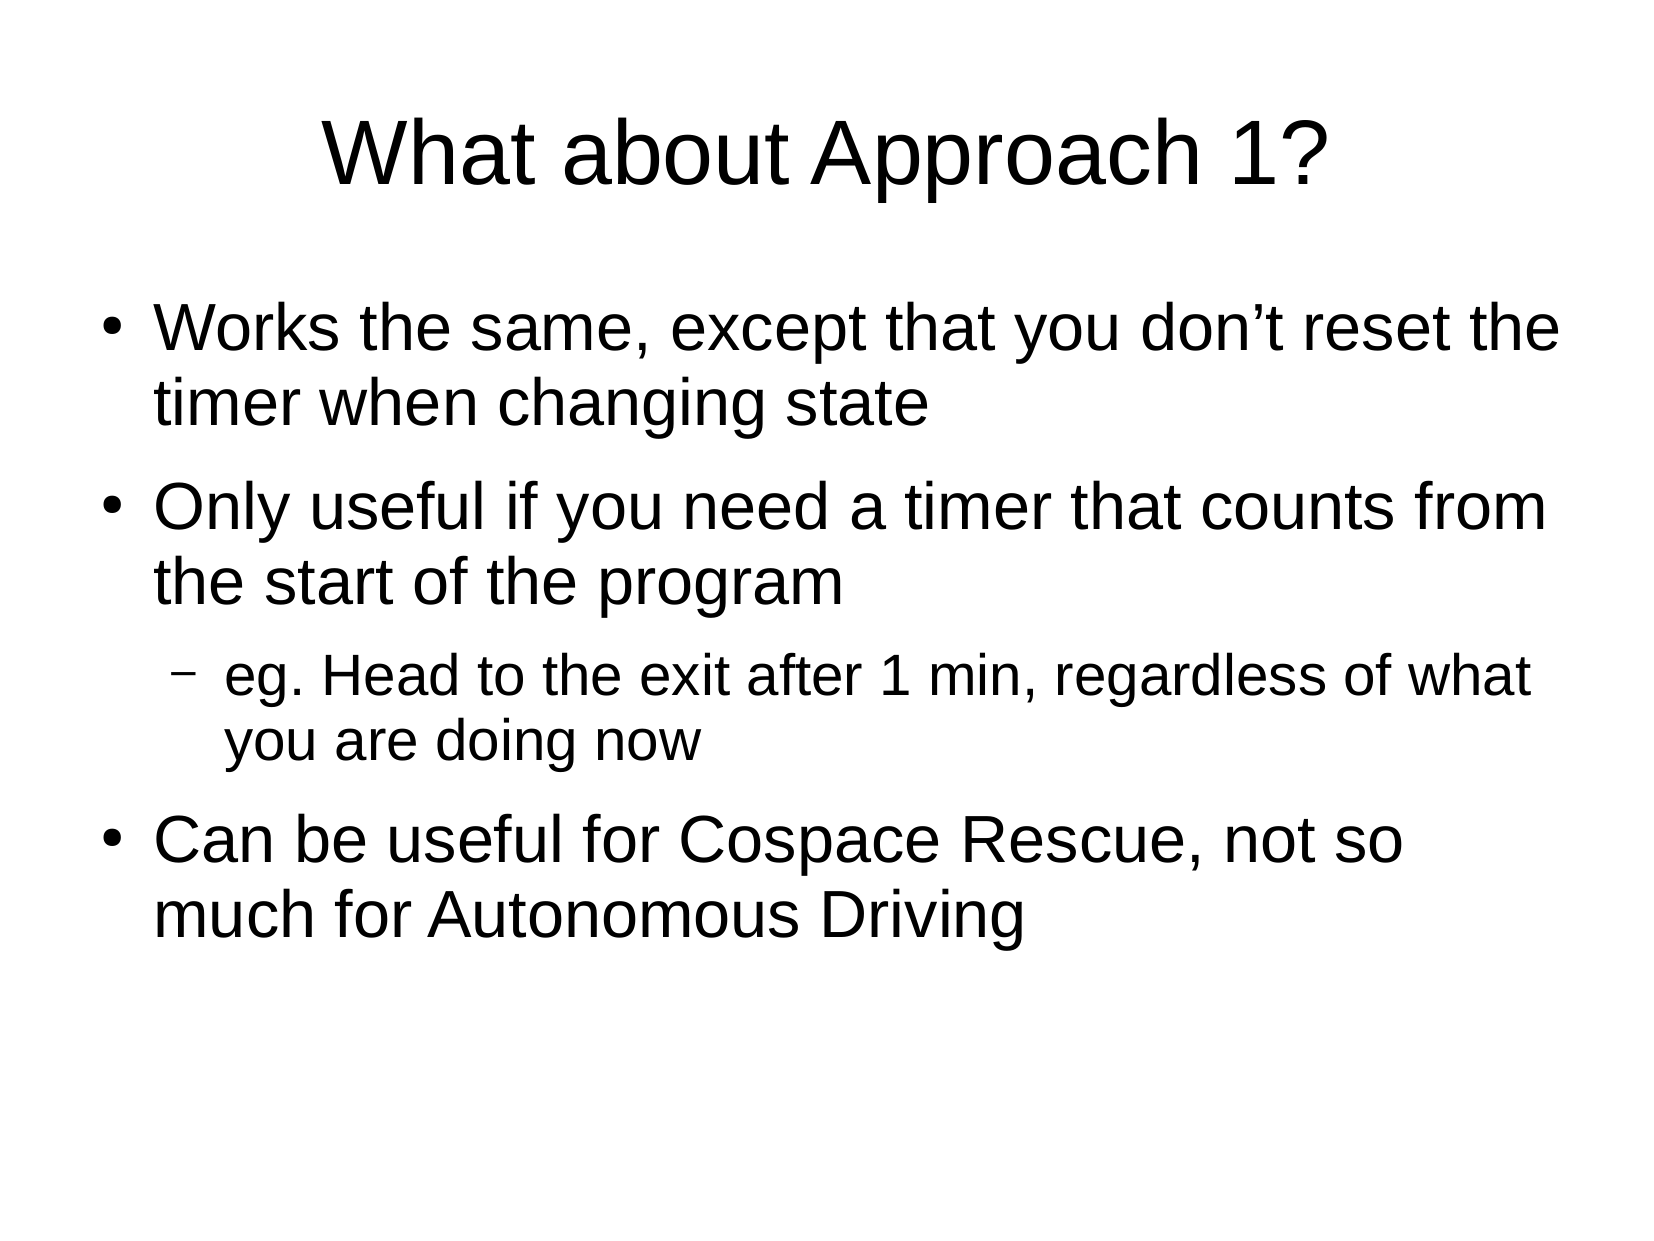

# What about Approach 1?
Works the same, except that you don’t reset the timer when changing state
Only useful if you need a timer that counts from the start of the program
eg. Head to the exit after 1 min, regardless of what you are doing now
Can be useful for Cospace Rescue, not so much for Autonomous Driving